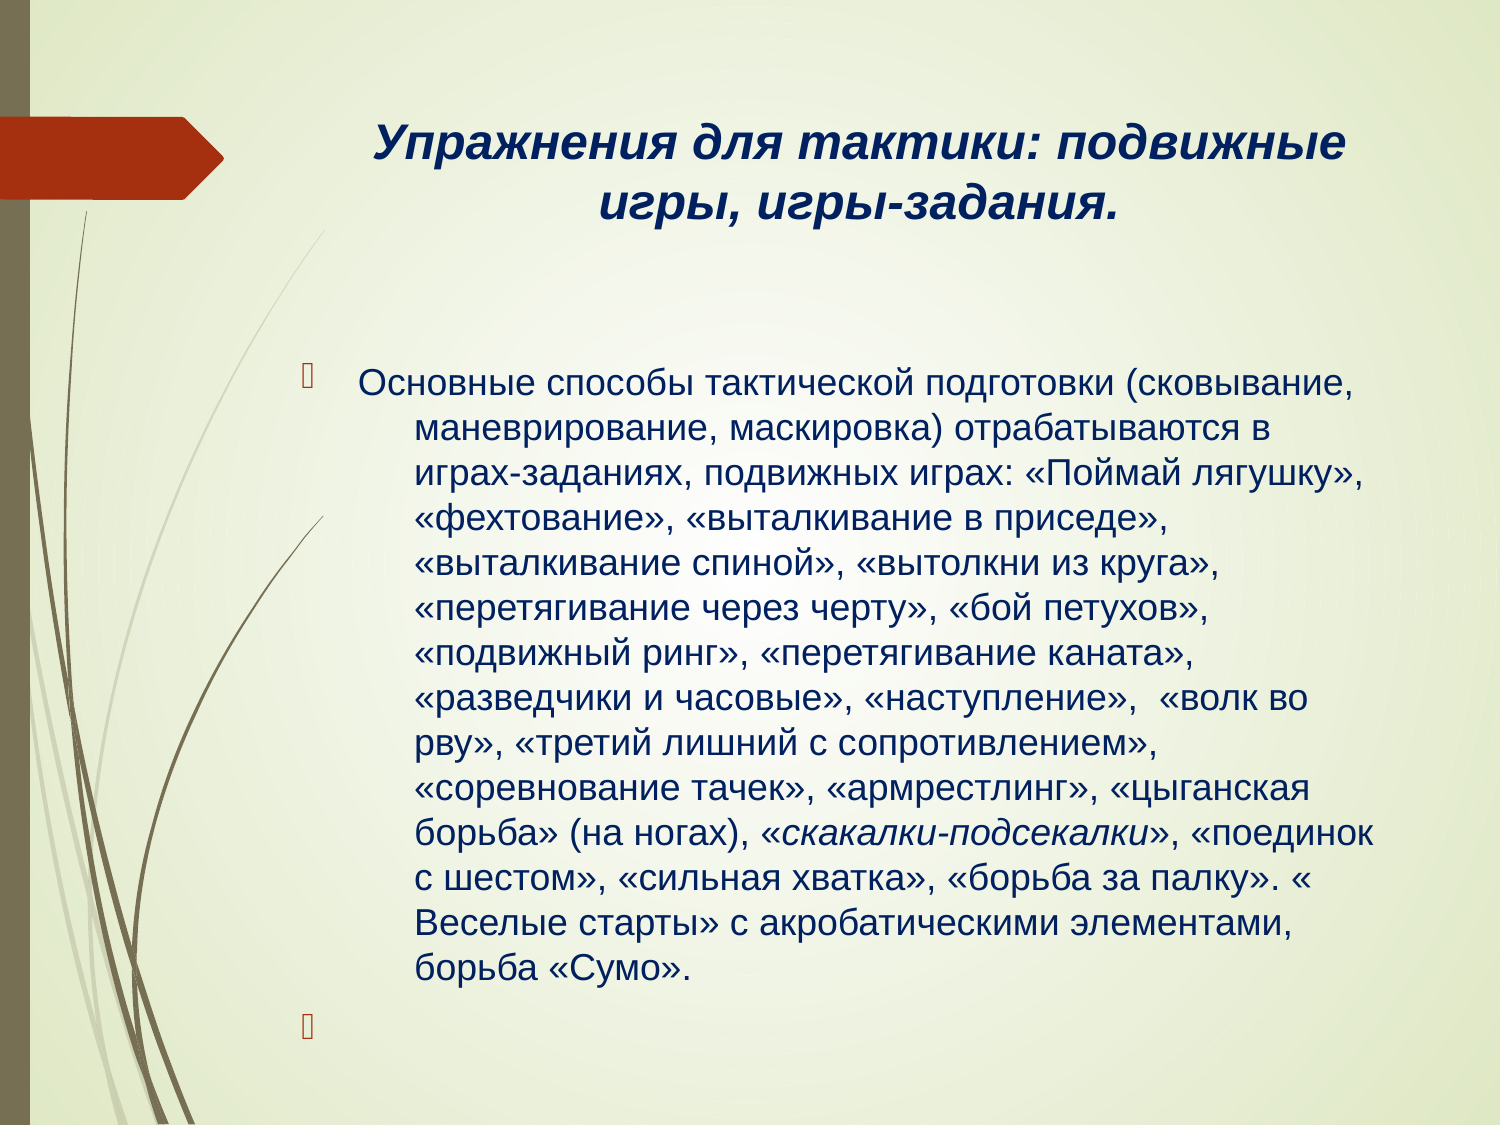

# Упражнения для тактики: подвижные игры, игры-задания.
Основные способы тактической подготовки (сковывание, маневрирование, маскировка) отрабатываются в играх-заданиях, подвижных играх: «Поймай лягушку», «фехтование», «выталкивание в приседе», «выталкивание спиной», «вытолкни из круга», «перетягивание через черту», «бой петухов», «подвижный ринг», «перетягивание каната», «разведчики и часовые», «наступление», «волк во рву», «третий лишний с сопротивлением», «соревнование тачек», «армрестлинг», «цыганская борьба» (на ногах), «скакалки-подсекалки», «поединок с шестом», «сильная хватка», «борьба за палку». « Веселые старты» с акробатическими элементами, борьба «Сумо».